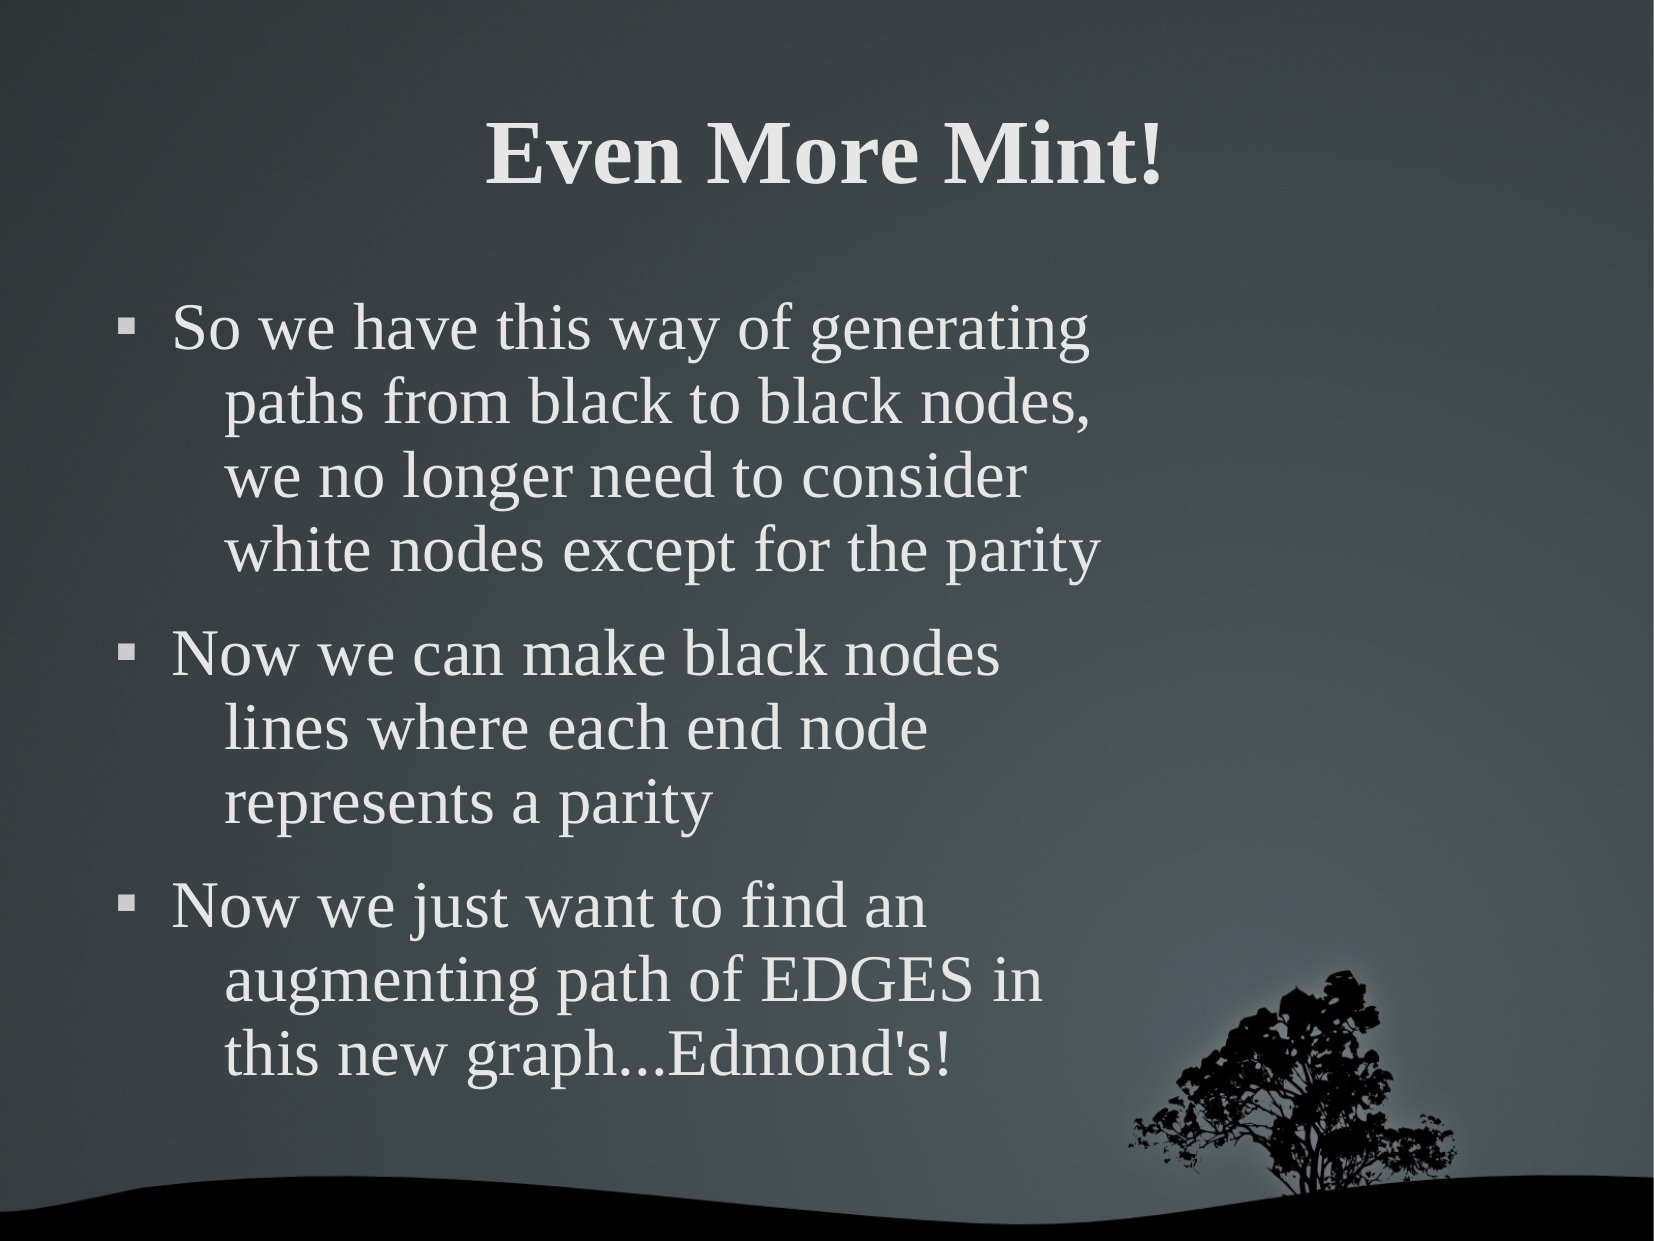

# Even More Mint!
So we have this way of generating paths from black to black nodes, we no longer need to consider white nodes except for the parity
Now we can make black nodes lines where each end node represents a parity
Now we just want to find an augmenting path of EDGES in this new graph...Edmond's!